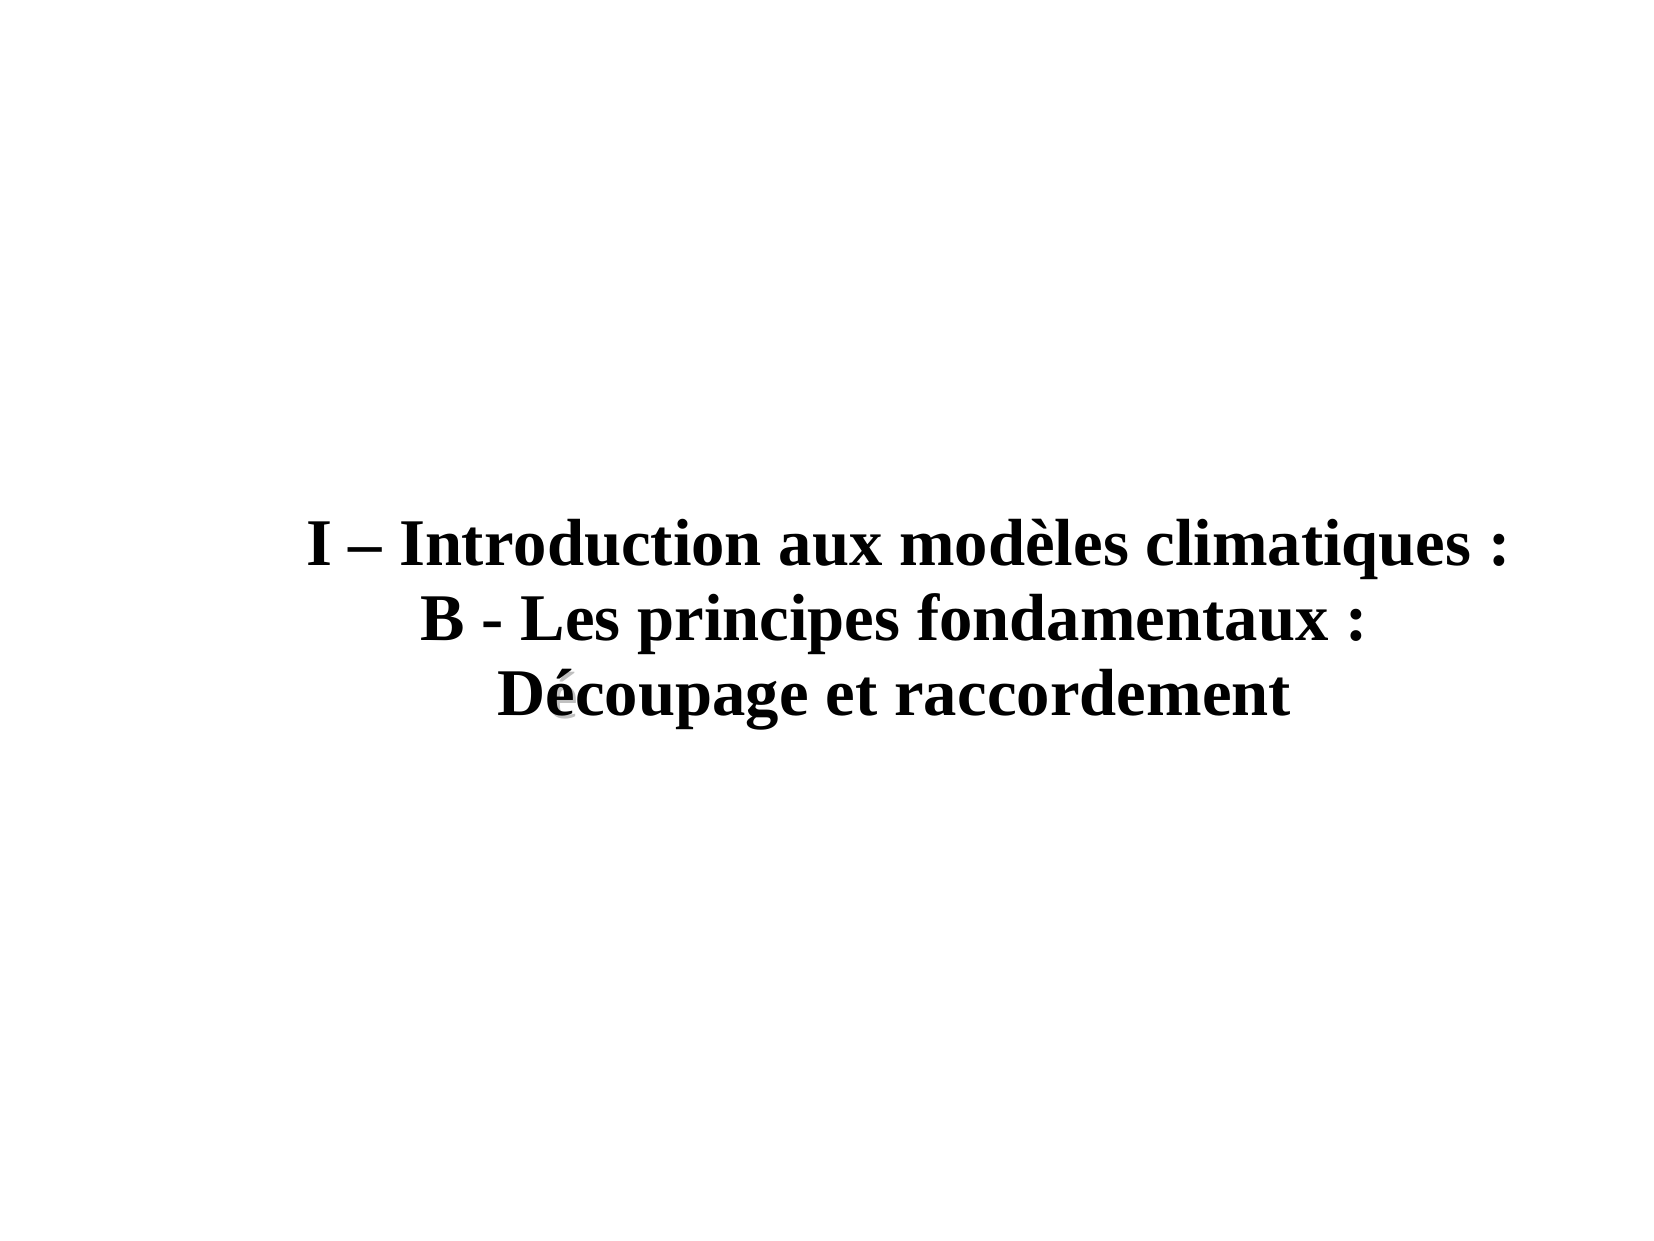

I – Introduction aux modèles climatiques :
B - Les principes fondamentaux :
Découpage et raccordement